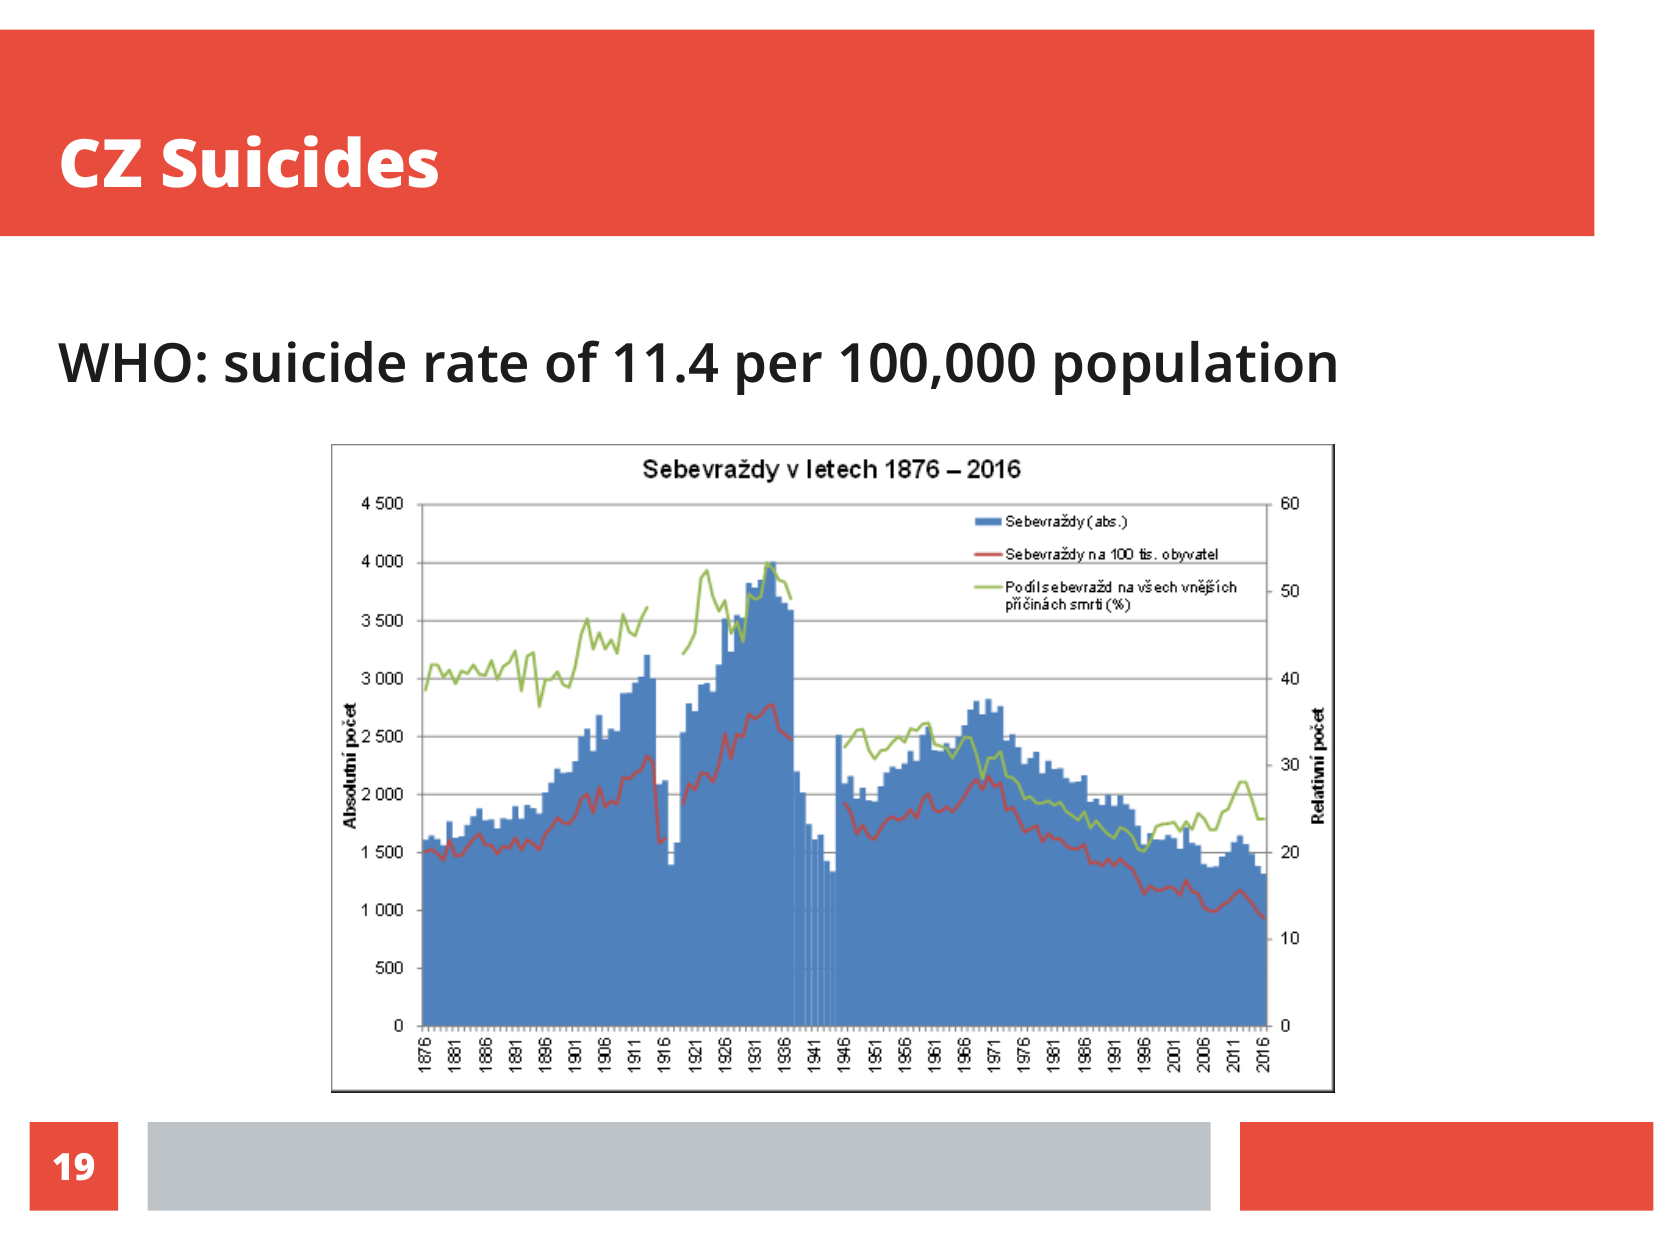

# CZ Suicides
WHO: suicide rate of 11.4 per 100,000 population
19